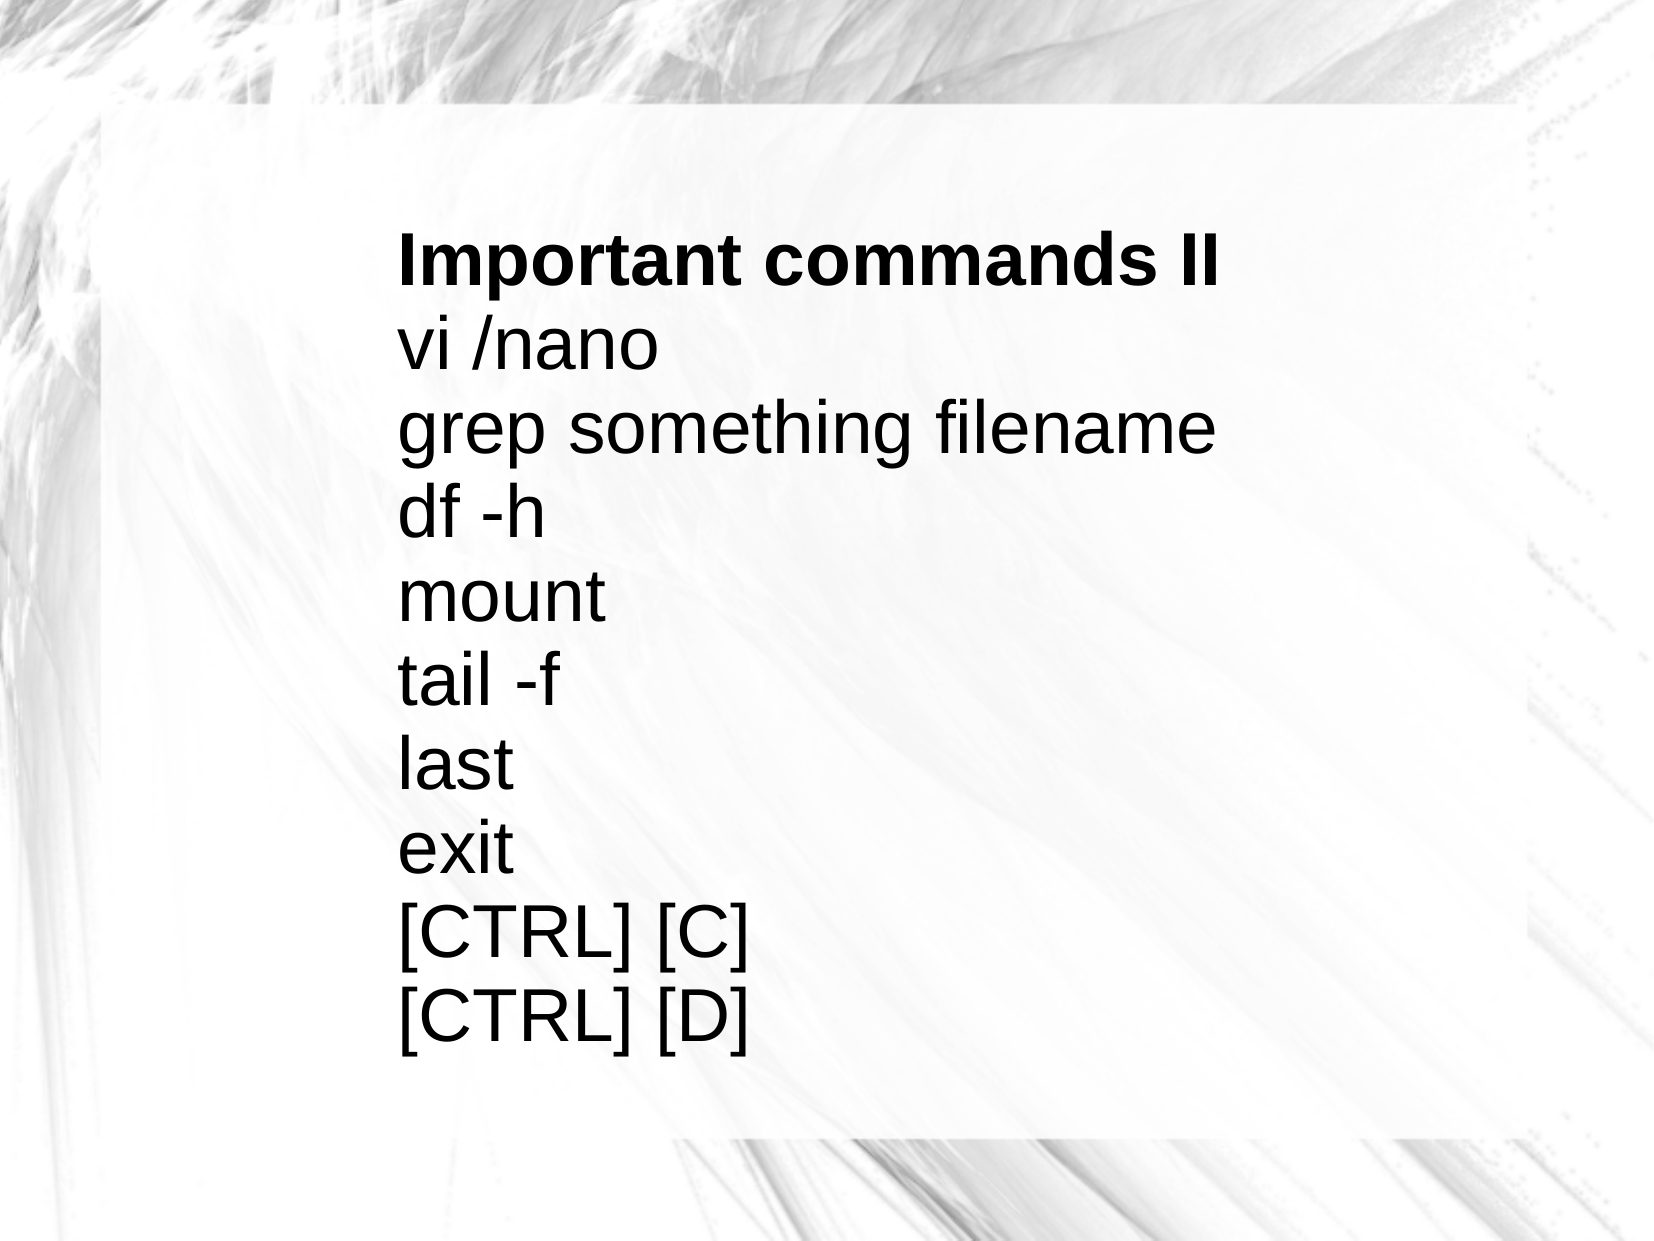

Important commands II
vi /nano
grep something filename
df -h
mount
tail -f
last
exit
[CTRL] [C]
[CTRL] [D]